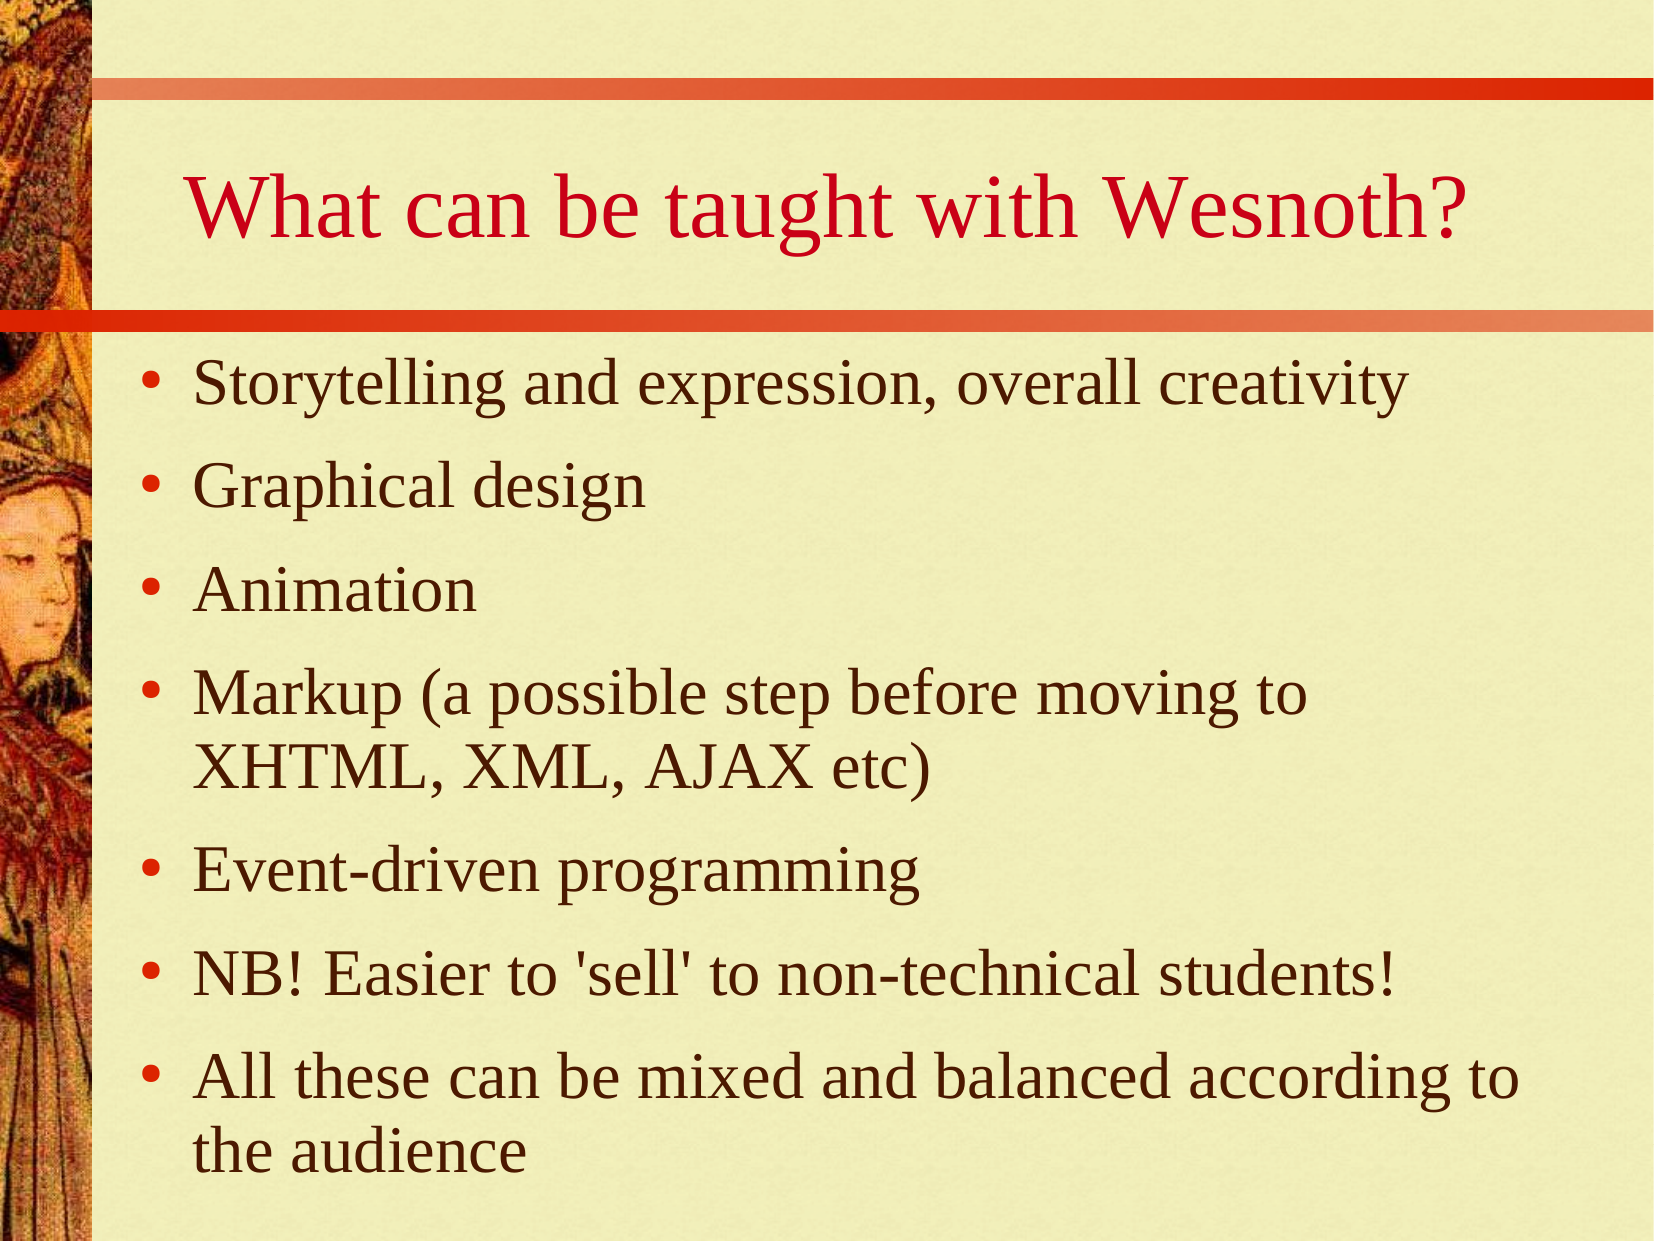

# What can be taught with Wesnoth?
Storytelling and expression, overall creativity
Graphical design
Animation
Markup (a possible step before moving to XHTML, XML, AJAX etc)
Event-driven programming
NB! Easier to 'sell' to non-technical students!
All these can be mixed and balanced according to the audience